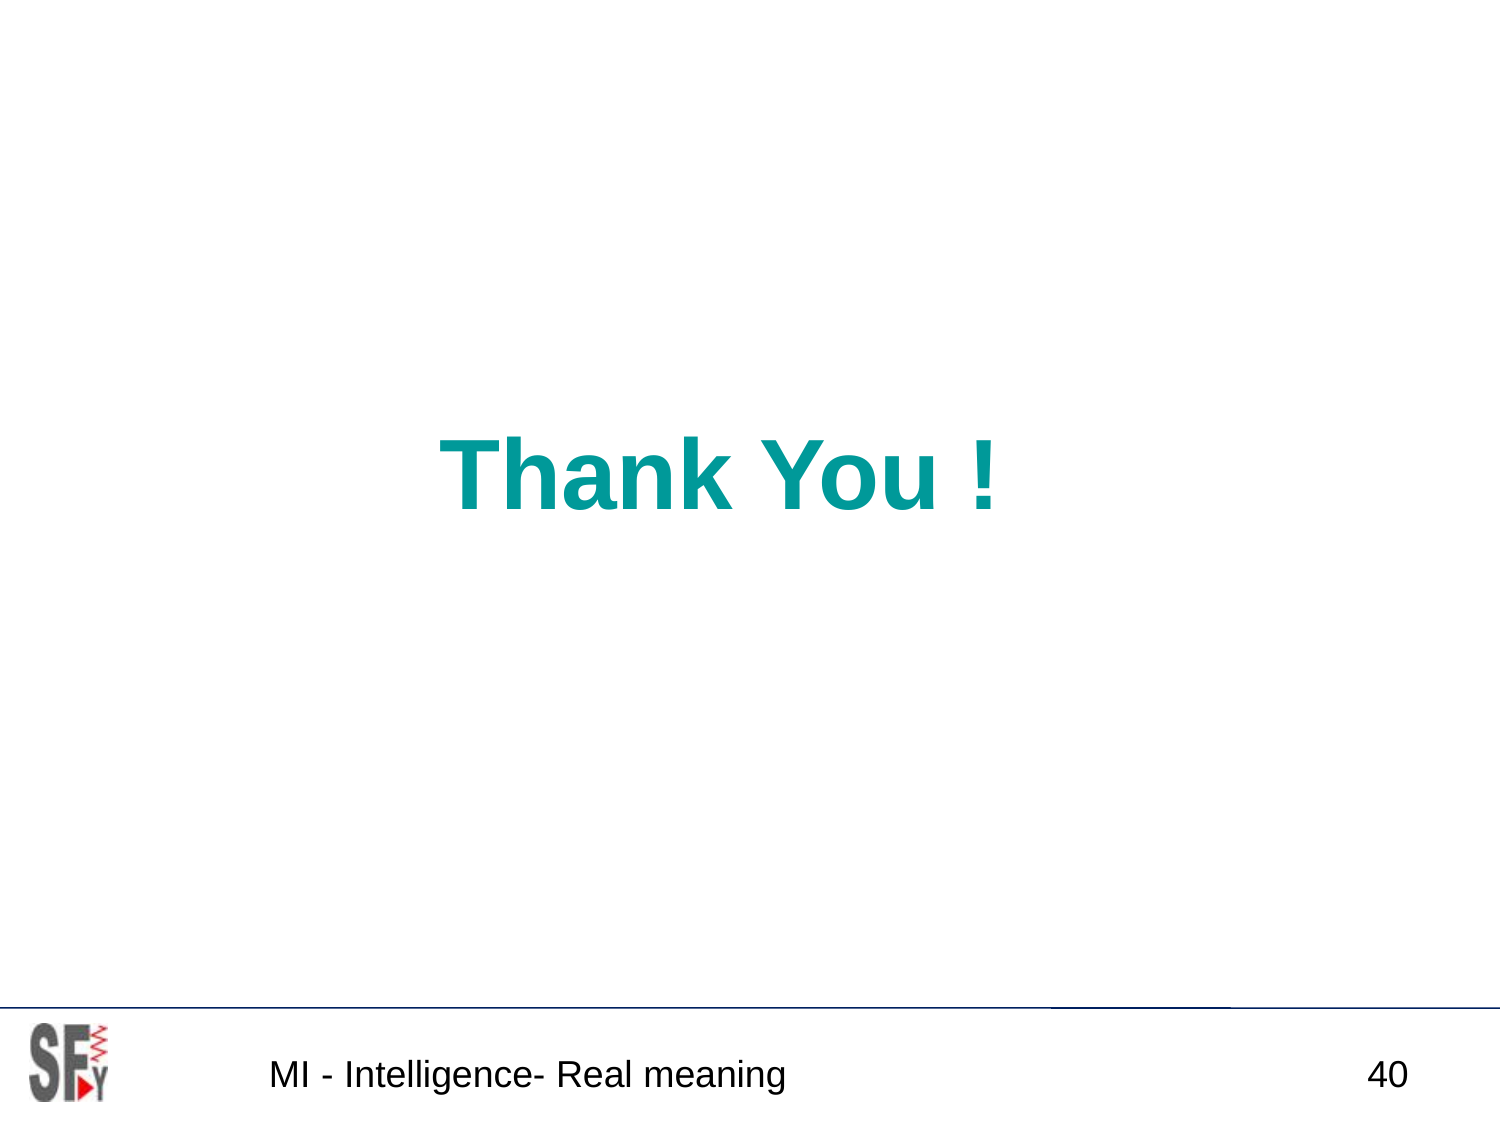

# Thank You !
MI - Intelligence- Real meaning